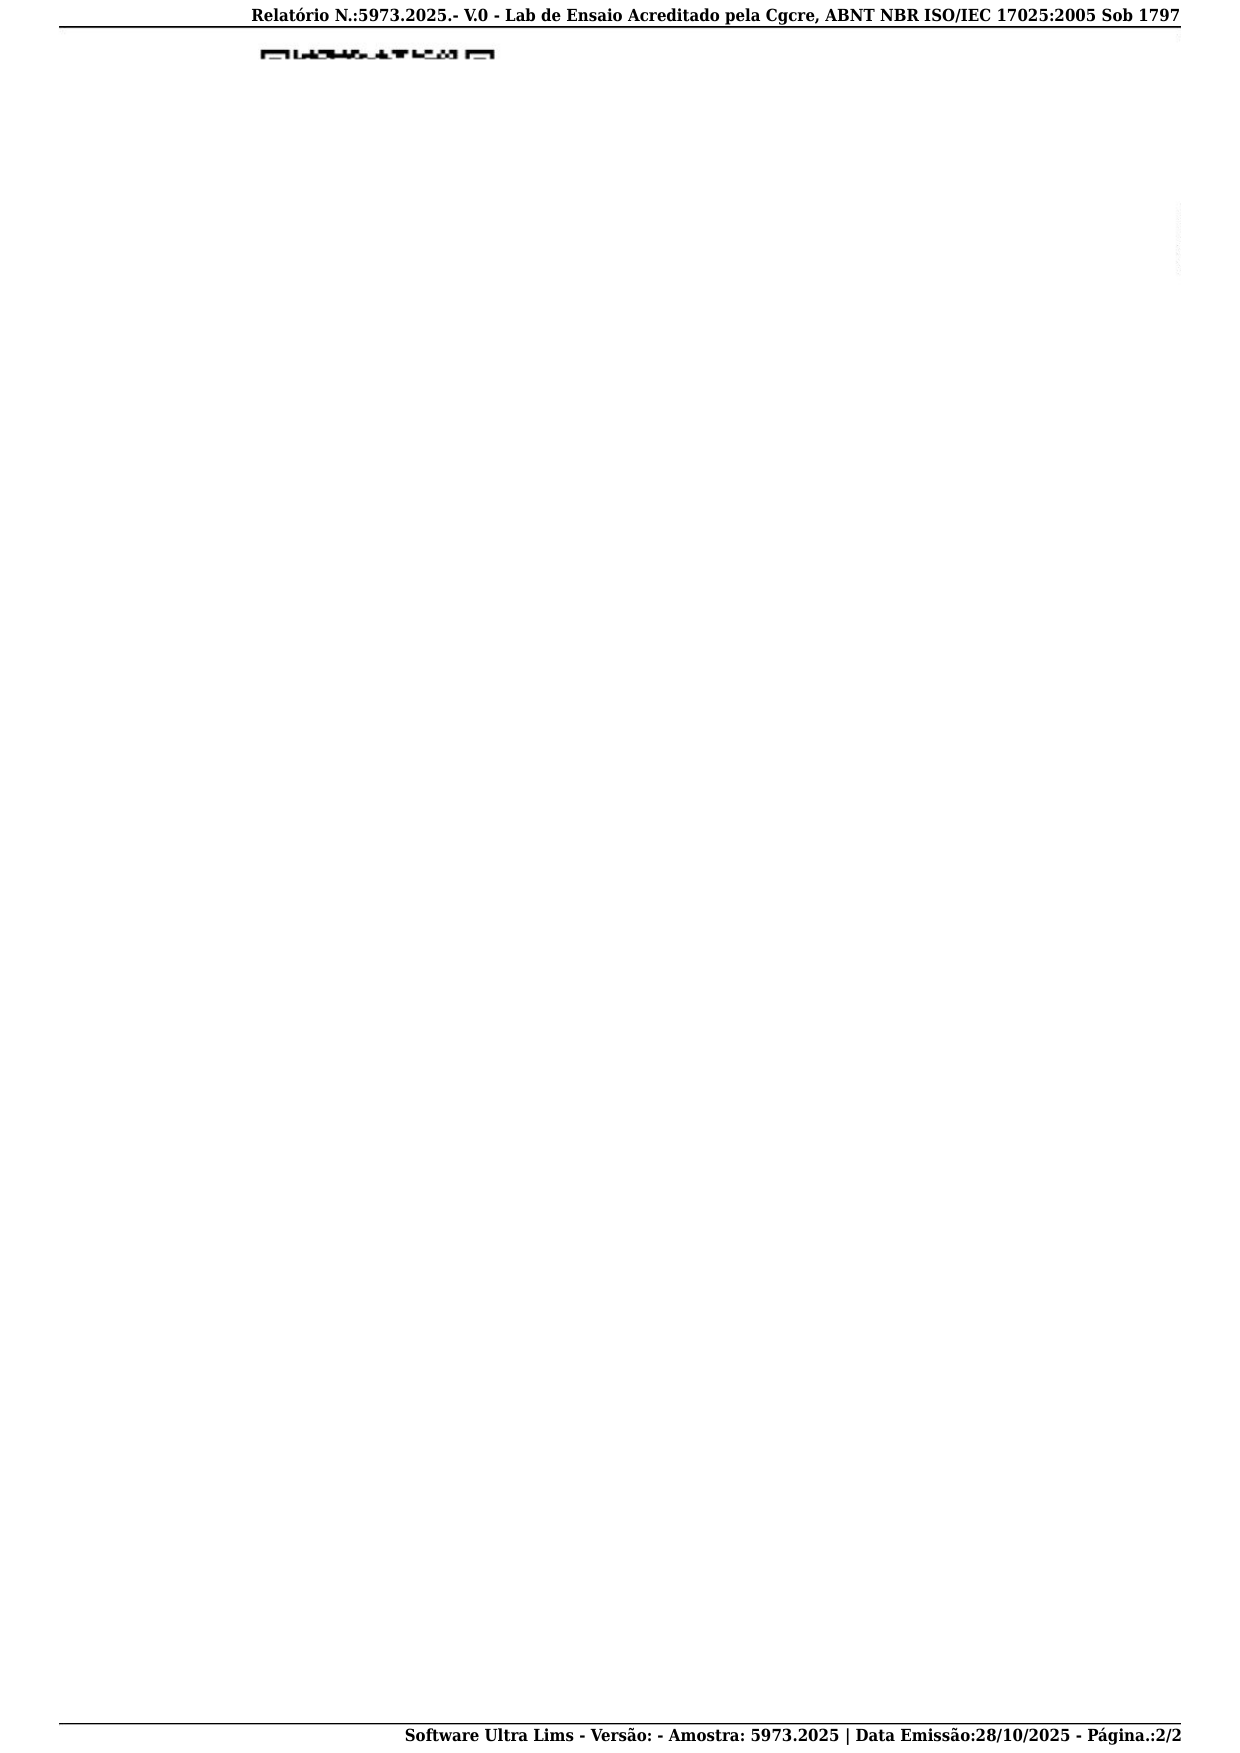

Relatório N.:5973.2025.- V.0 - Lab de Ensaio Acreditado pela Cgcre, ABNT NBR ISO/IEC 17025:2005 Sob 1797
Software Ultra Lims - Versão: - Amostra: 5973.2025 | Data Emissão:28/10/2025 - Página.:2/2